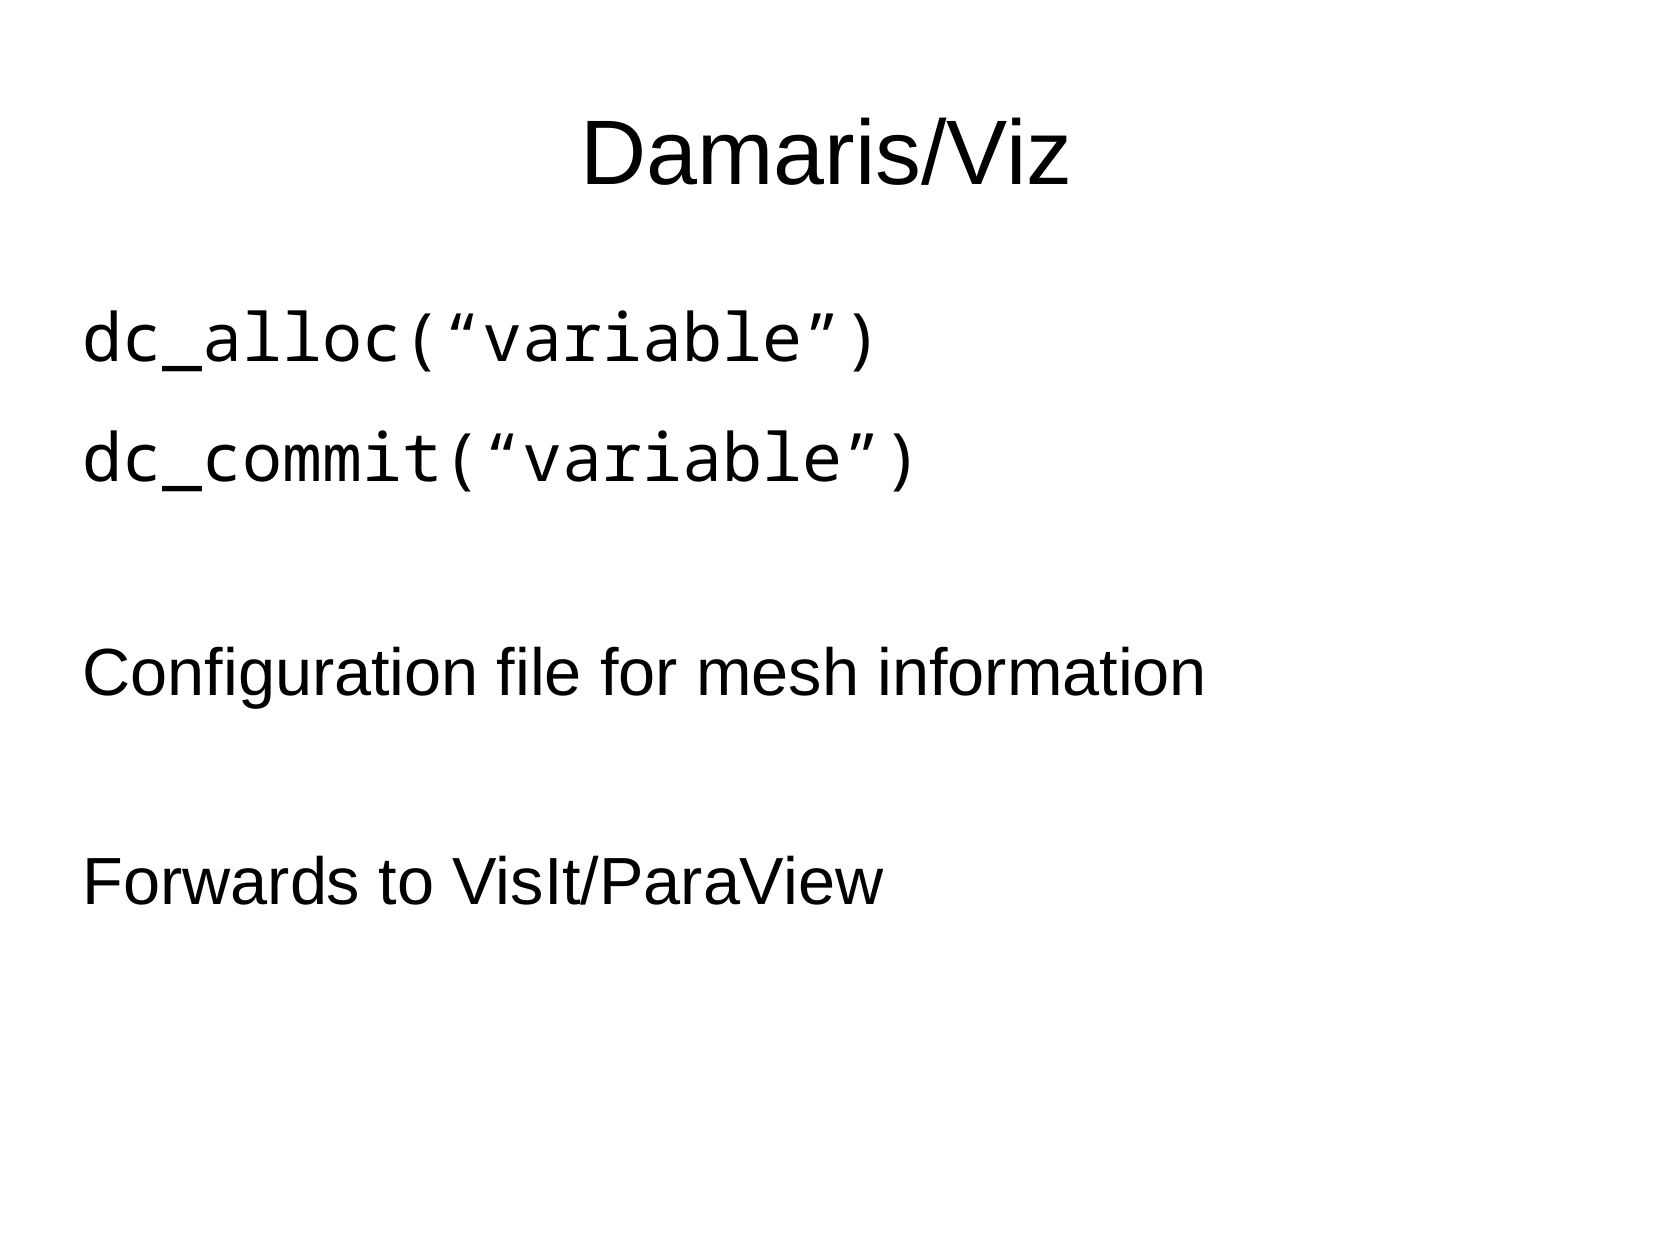

# Damaris/Viz
dc_alloc(“variable”)
dc_commit(“variable”)
Configuration file for mesh information
Forwards to VisIt/ParaView